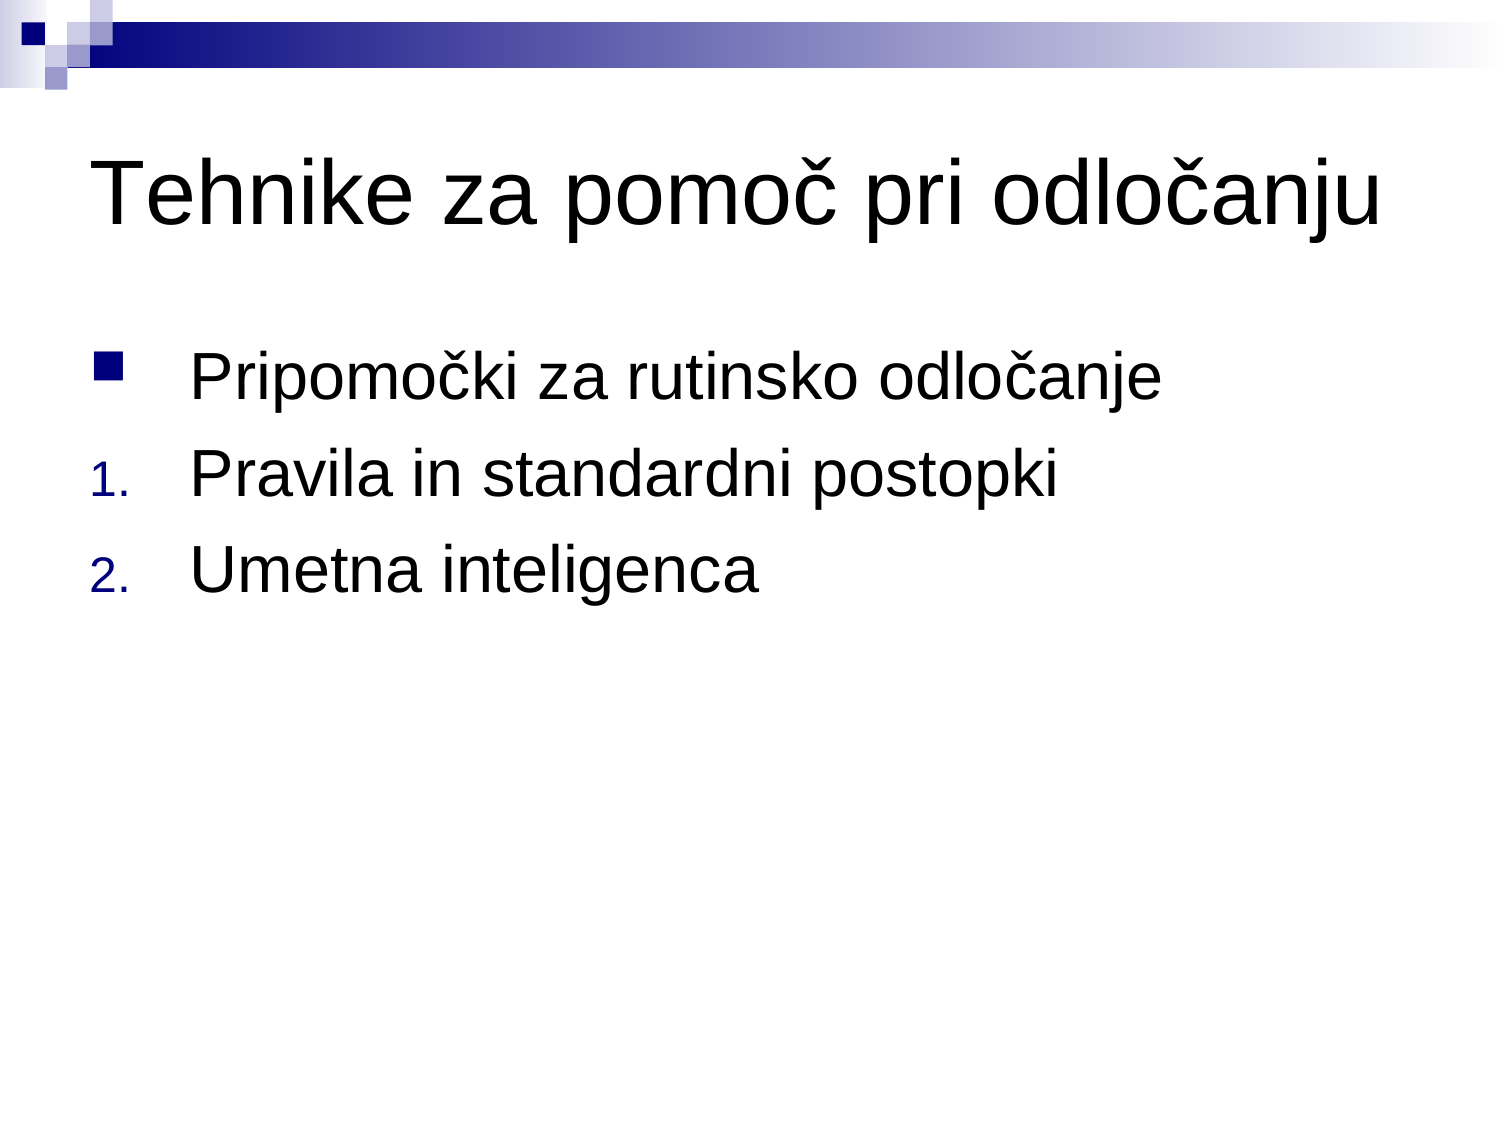

# Tehnike za pomoč pri odločanju
Pripomočki za rutinsko odločanje
Pravila in standardni postopki
Umetna inteligenca